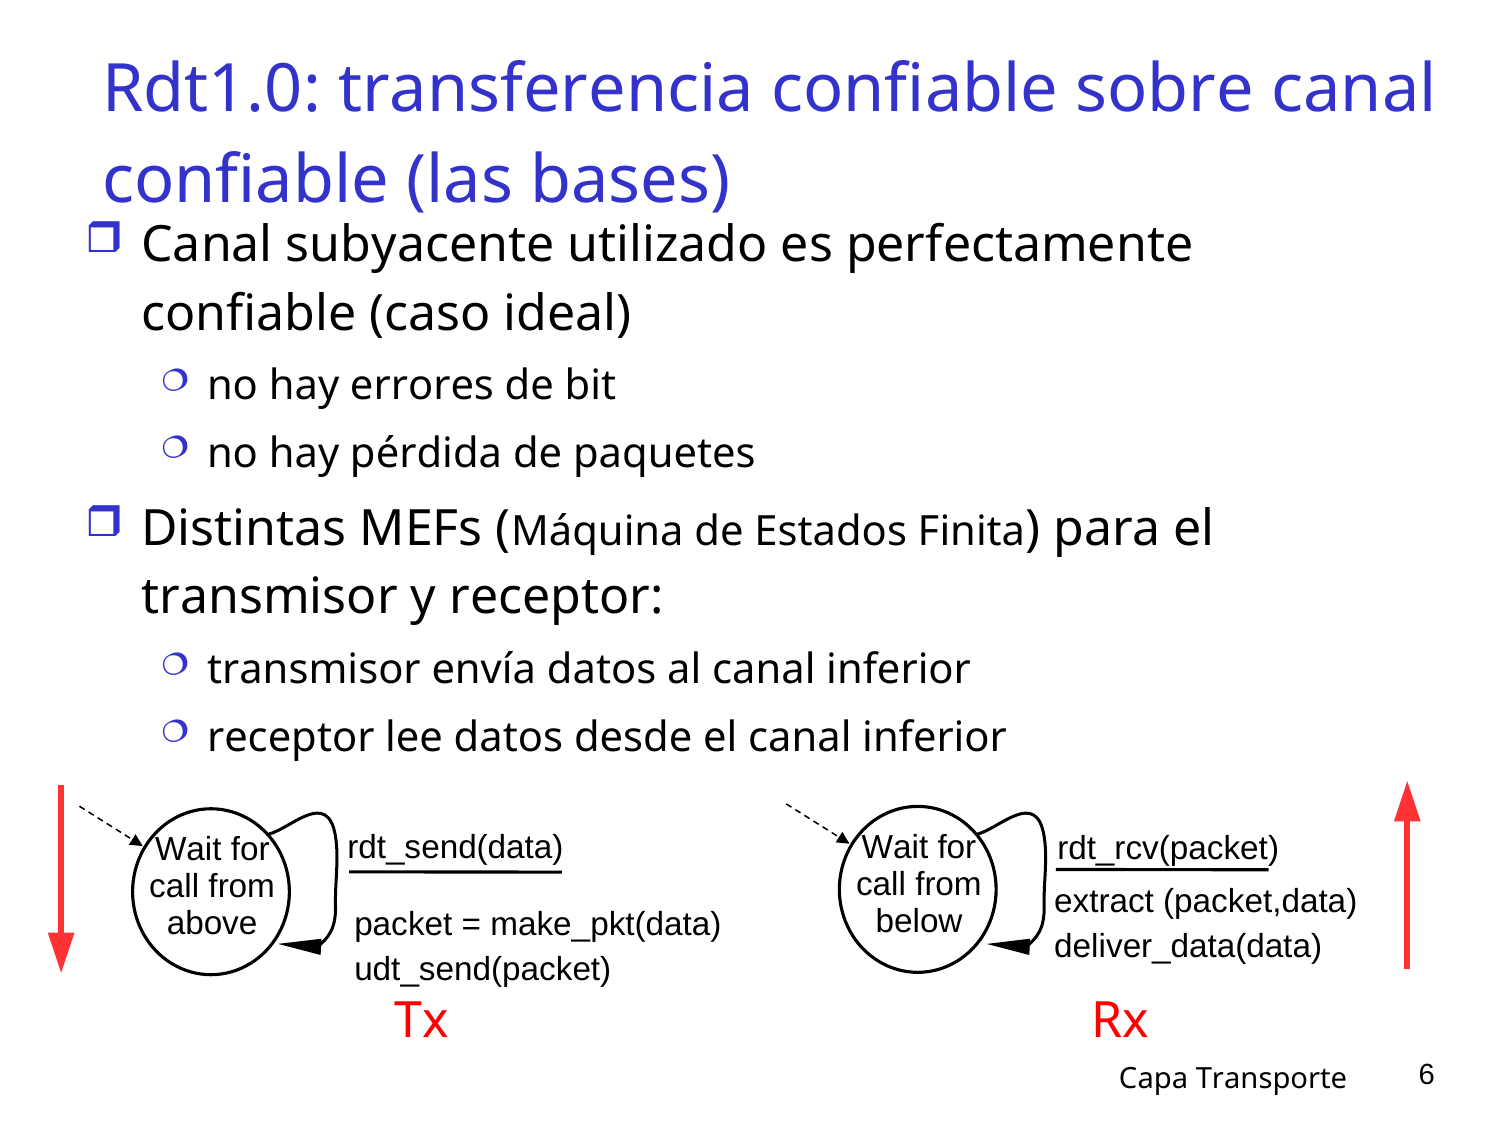

# Rdt1.0: transferencia confiable sobre canal confiable (las bases)
Canal subyacente utilizado es perfectamente confiable (caso ideal)
no hay errores de bit
no hay pérdida de paquetes
Distintas MEFs (Máquina de Estados Finita) para el transmisor y receptor:
transmisor envía datos al canal inferior
receptor lee datos desde el canal inferior
rdt_send(data)‏
rdt_rcv(packet)‏
Wait for call from below
Wait for call from above
extract (packet,data)‏
deliver_data(data)‏
packet = make_pkt(data)‏
udt_send(packet)‏
Tx
Rx
6